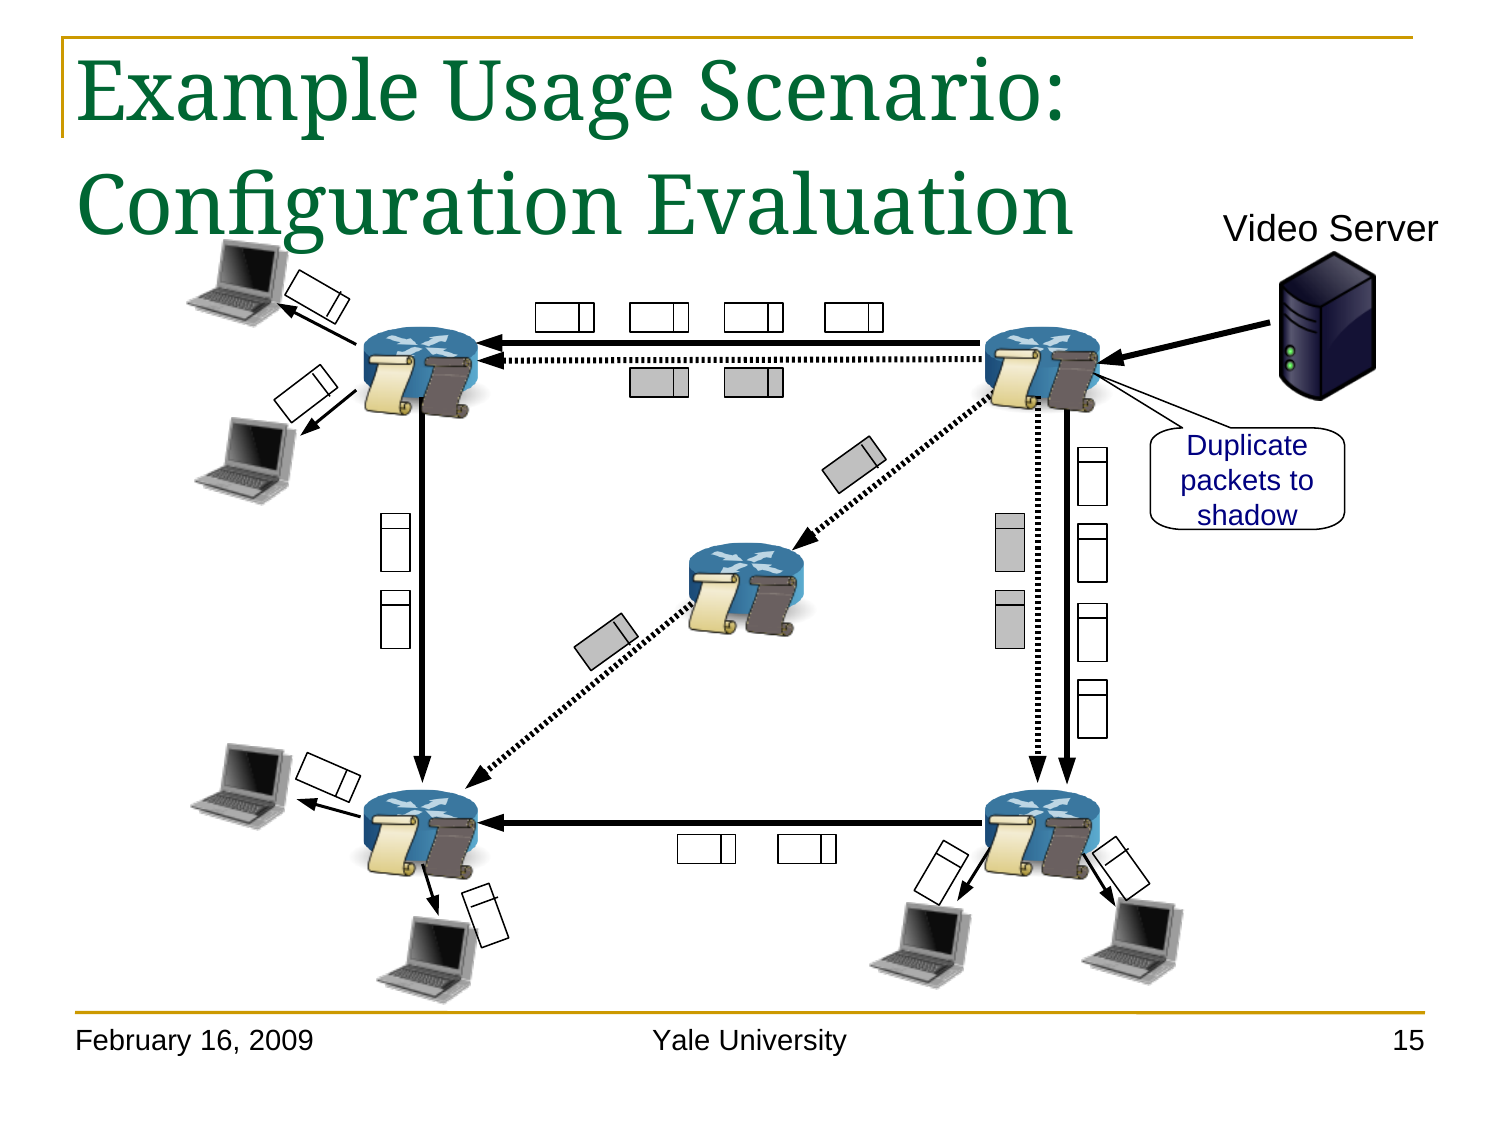

# Example Usage Scenario: Configuration Evaluation
Video Server
Duplicate packets to shadow
February 16, 2009
Yale University
15